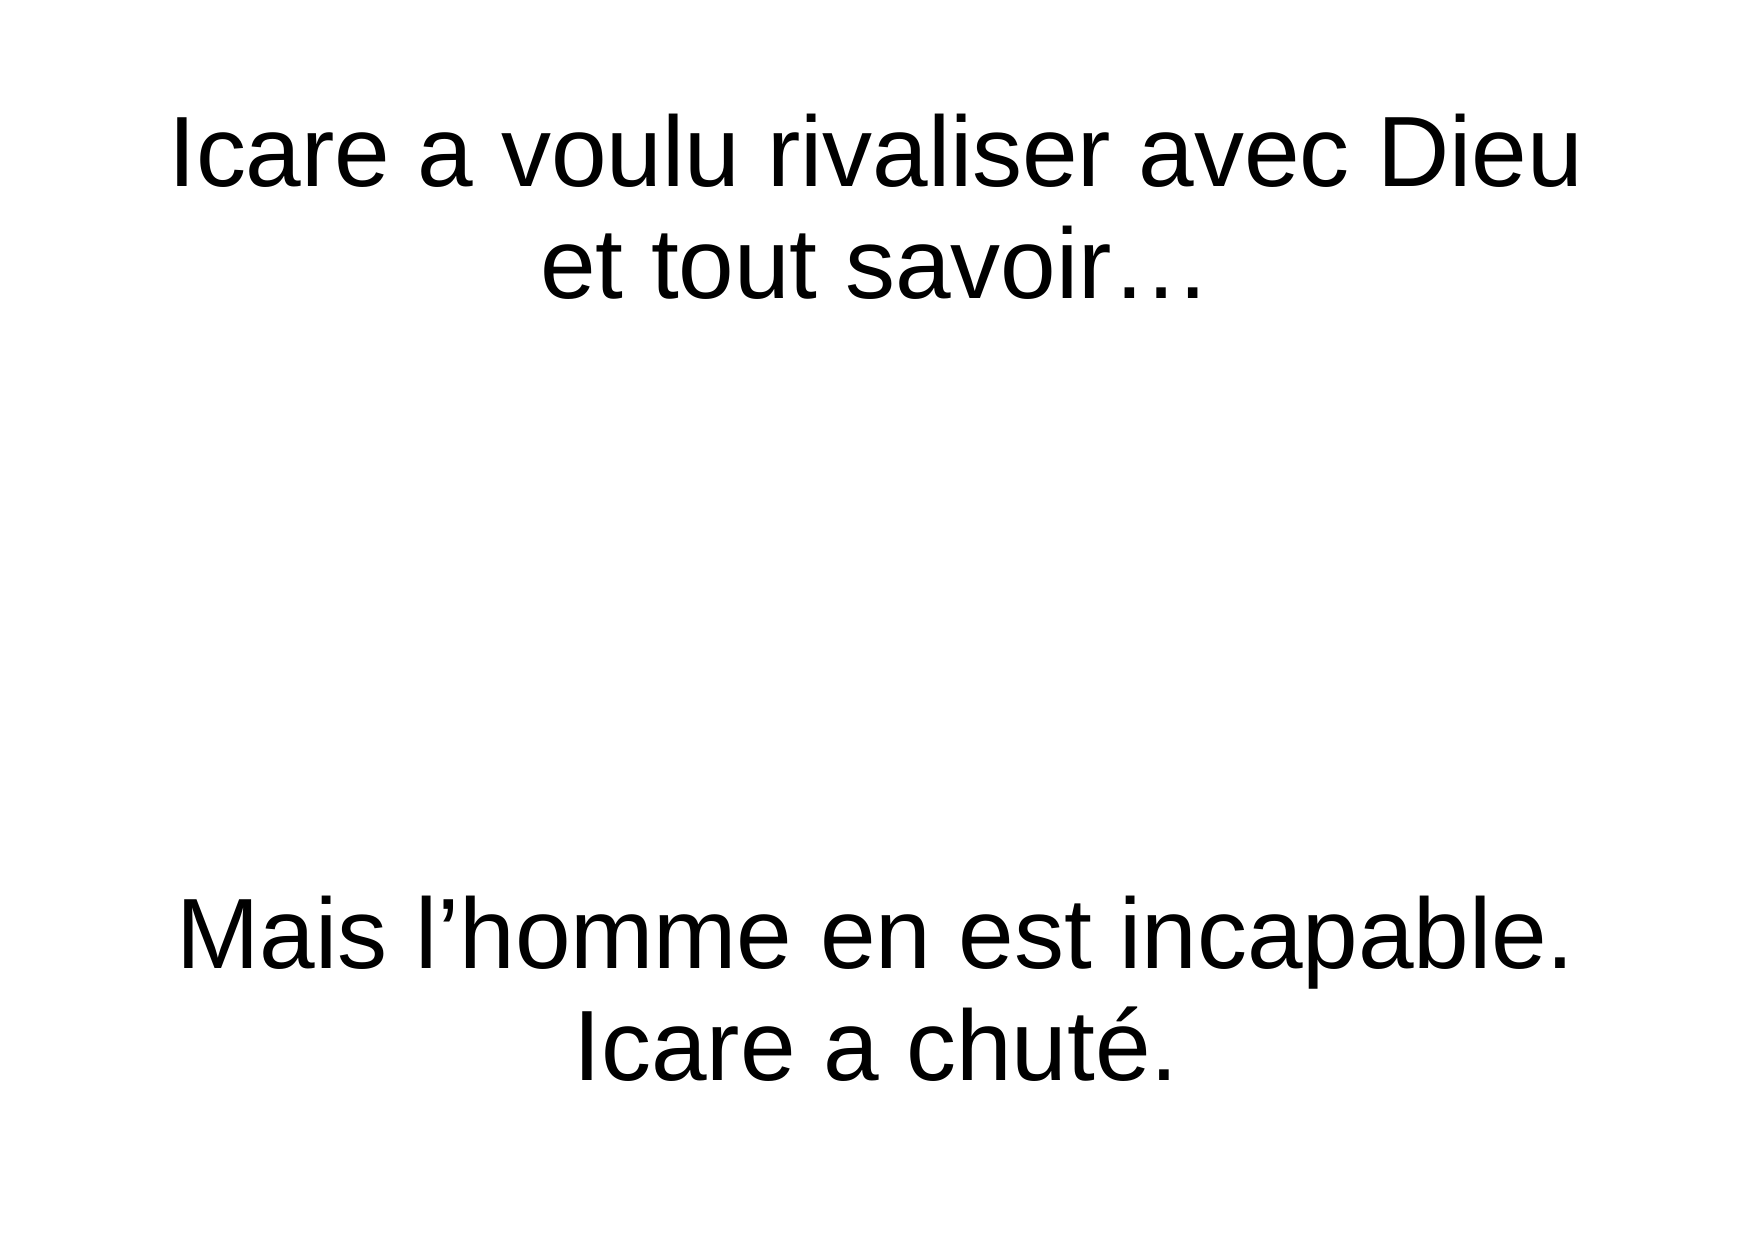

Icare a voulu rivaliser avec Dieu
et tout savoir…
Mais l’homme en est incapable.
Icare a chuté.